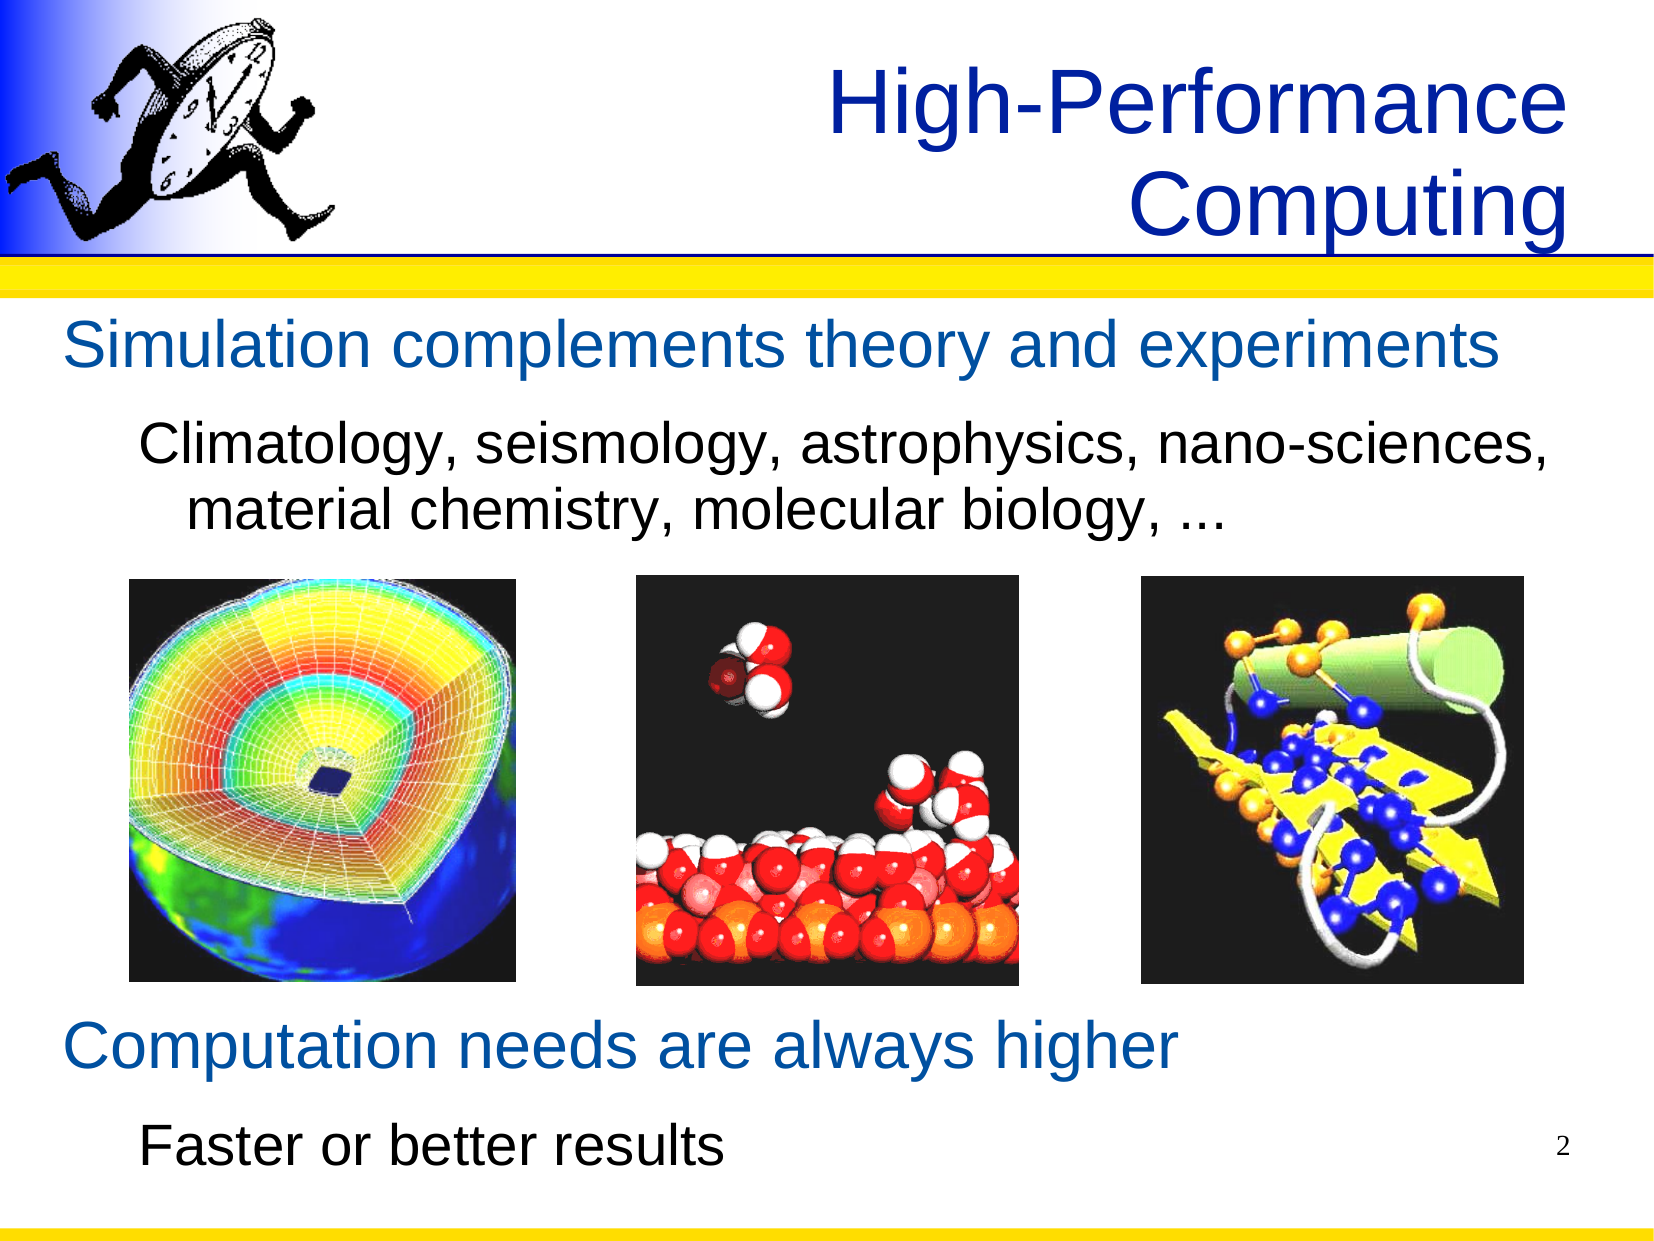

# High-Performance Computing
Simulation complements theory and experiments
Climatology, seismology, astrophysics, nano-sciences, material chemistry, molecular biology, ...
Computation needs are always higher
Faster or better results
2